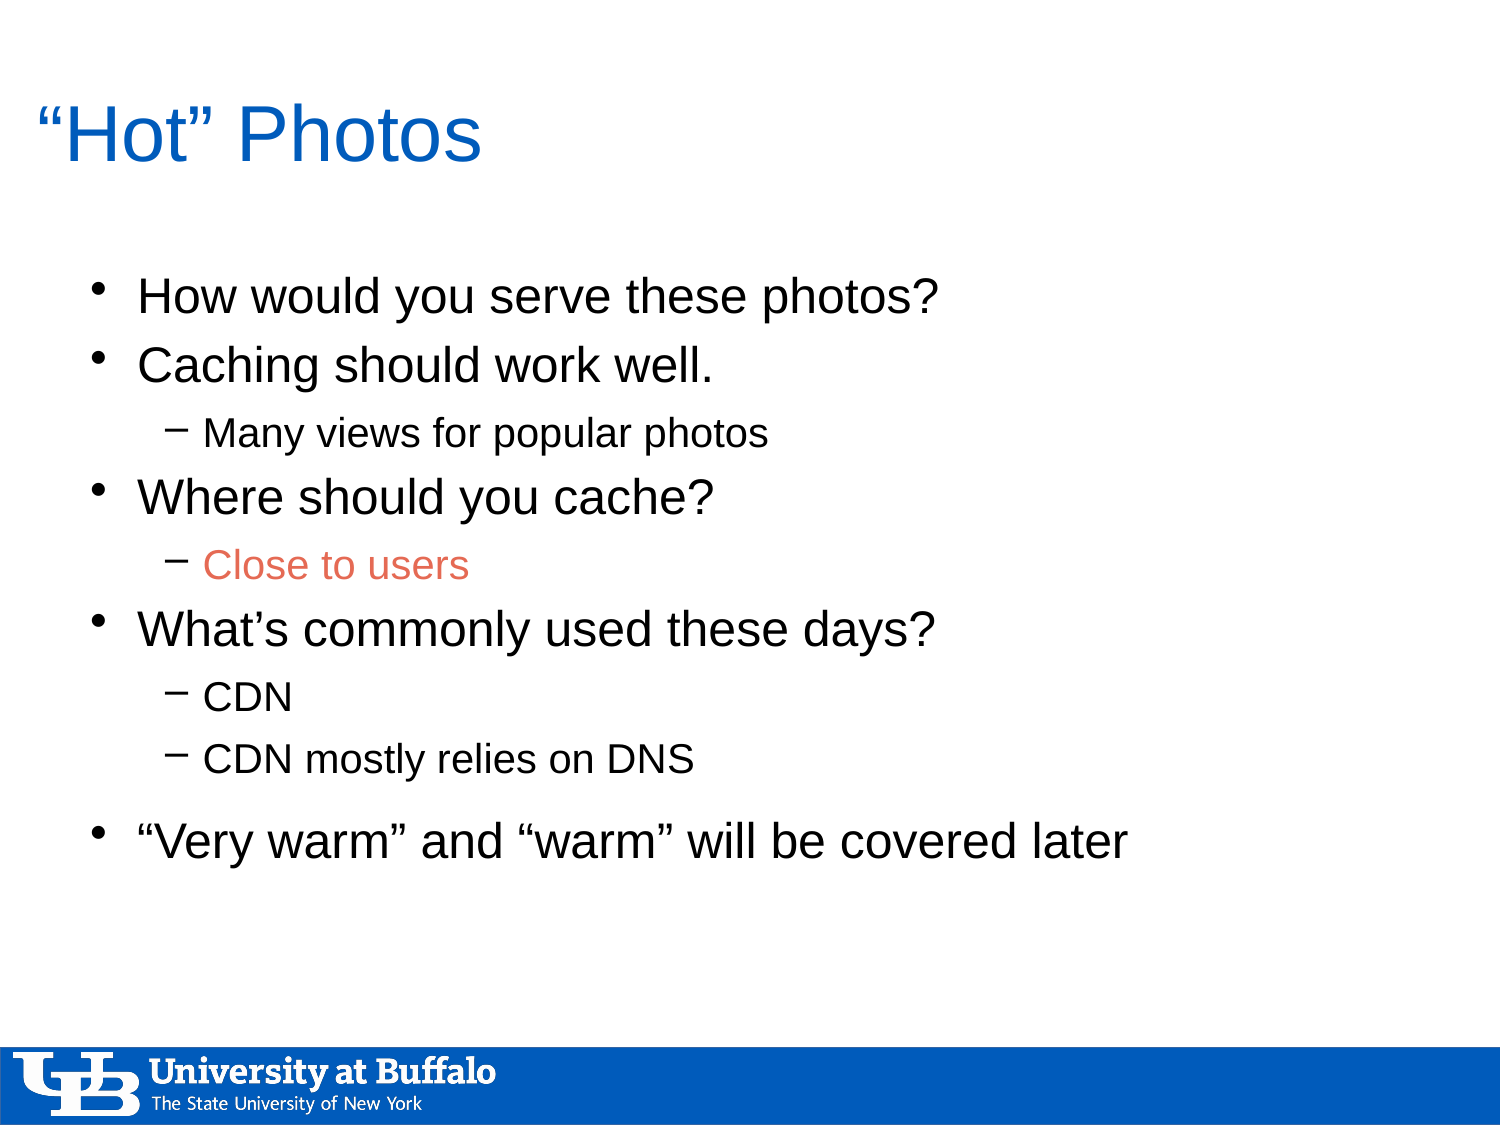

# “Hot” Photos
How would you serve these photos?
Caching should work well.
Many views for popular photos
Where should you cache?
Close to users
What’s commonly used these days?
CDN
CDN mostly relies on DNS
“Very warm” and “warm” will be covered later